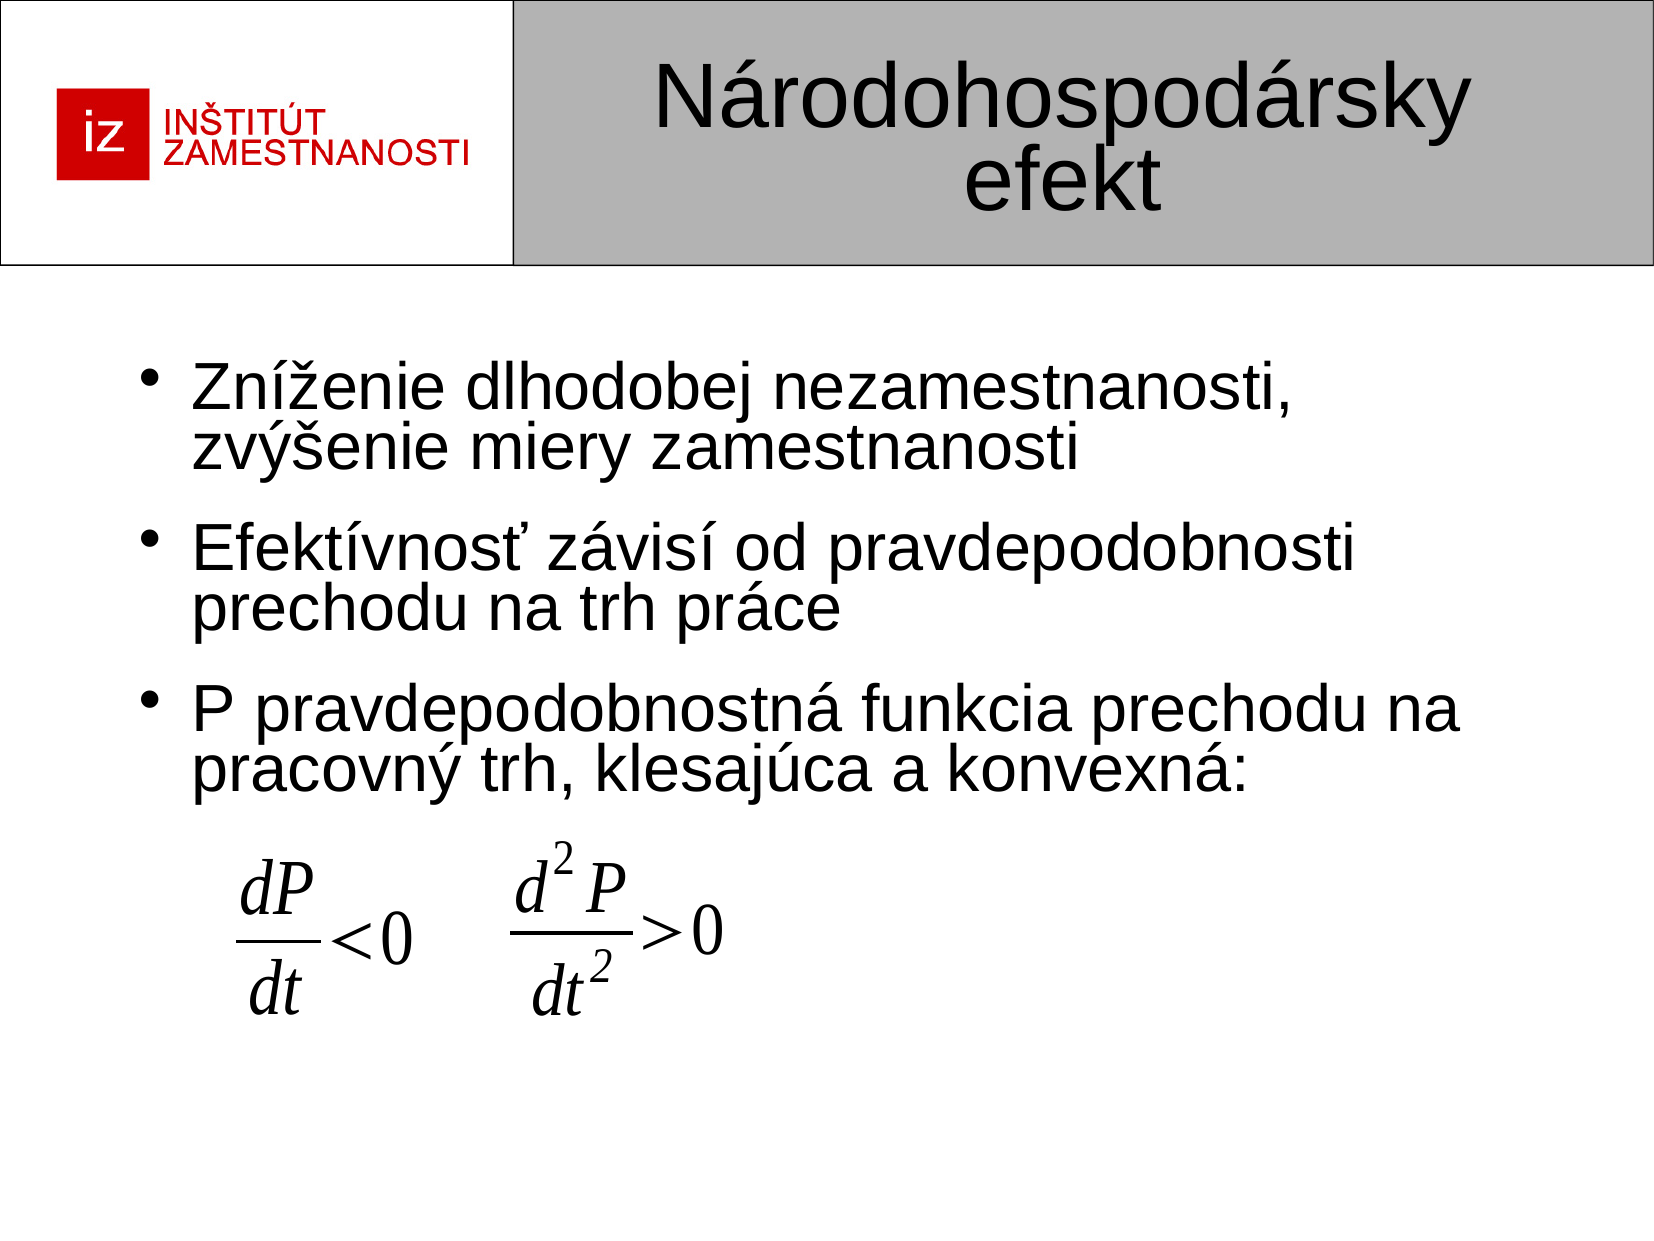

# Národohospodársky efekt
Zníženie dlhodobej nezamestnanosti, zvýšenie miery zamestnanosti
Efektívnosť závisí od pravdepodobnosti prechodu na trh práce
P pravdepodobnostná funkcia prechodu na pracovný trh, klesajúca a konvexná: